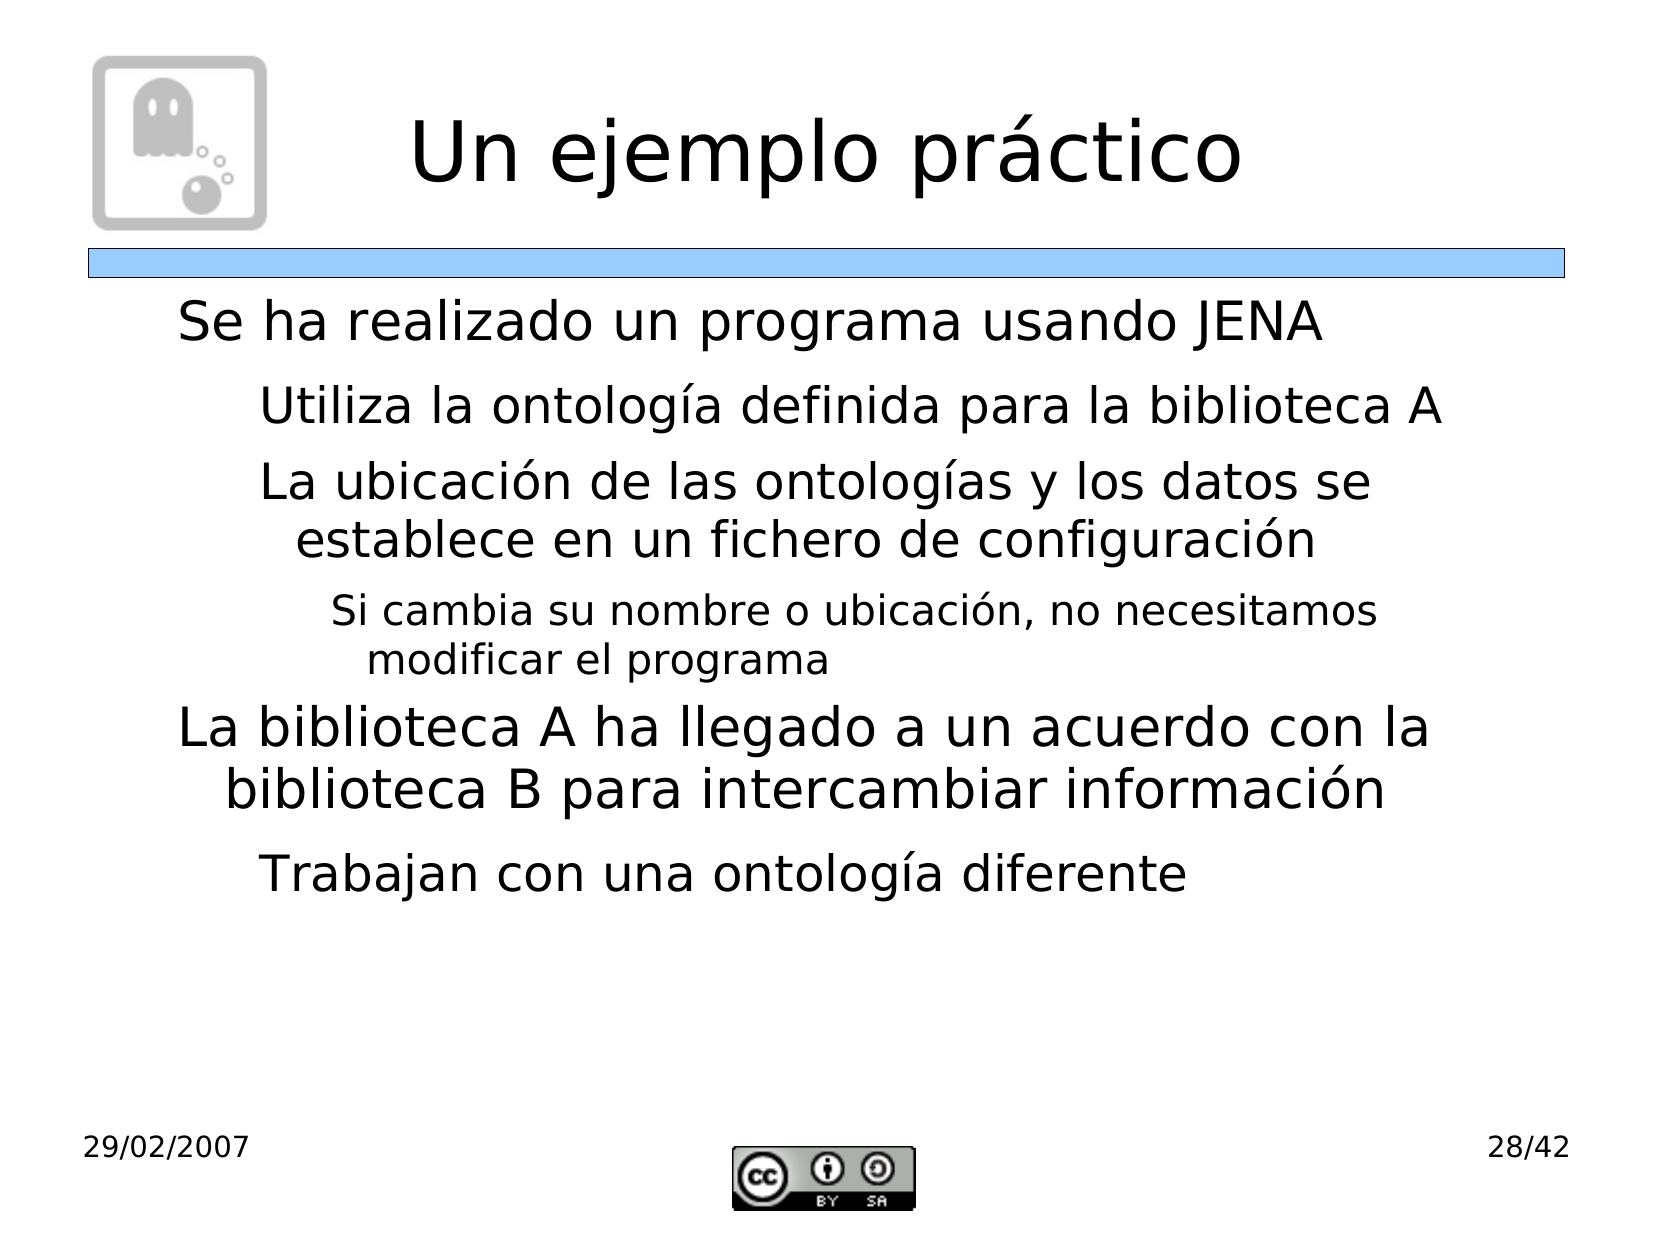

# Un ejemplo práctico
Se ha realizado un programa usando JENA
Utiliza la ontología definida para la biblioteca A
La ubicación de las ontologías y los datos se establece en un fichero de configuración
Si cambia su nombre o ubicación, no necesitamos modificar el programa
La biblioteca A ha llegado a un acuerdo con la biblioteca B para intercambiar información
Trabajan con una ontología diferente